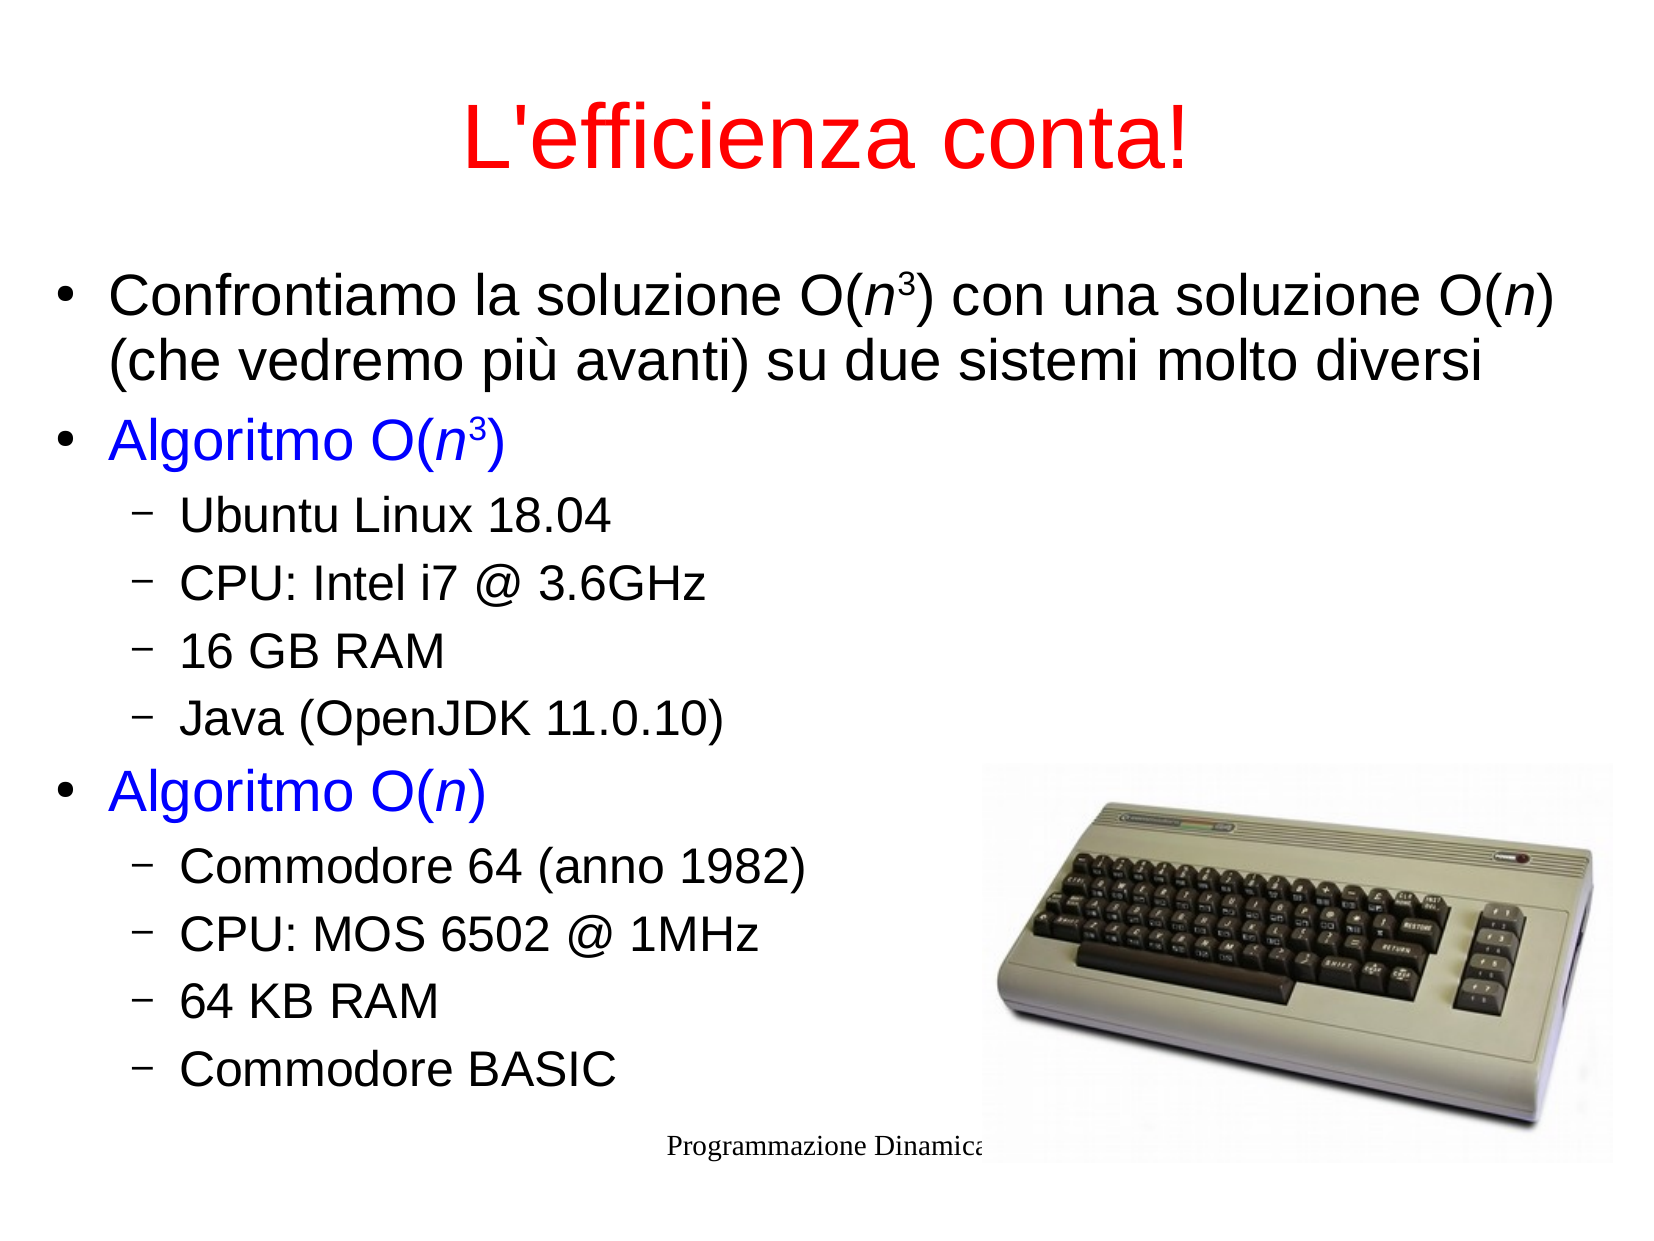

# L'efficienza conta!
Confrontiamo la soluzione O(n3) con una soluzione O(n) (che vedremo più avanti) su due sistemi molto diversi
Algoritmo O(n3)
Ubuntu Linux 18.04
CPU: Intel i7 @ 3.6GHz
16 GB RAM
Java (OpenJDK 11.0.10)
Algoritmo O(n)
Commodore 64 (anno 1982)
CPU: MOS 6502 @ 1MHz
64 KB RAM
Commodore BASIC
Programmazione Dinamica
15